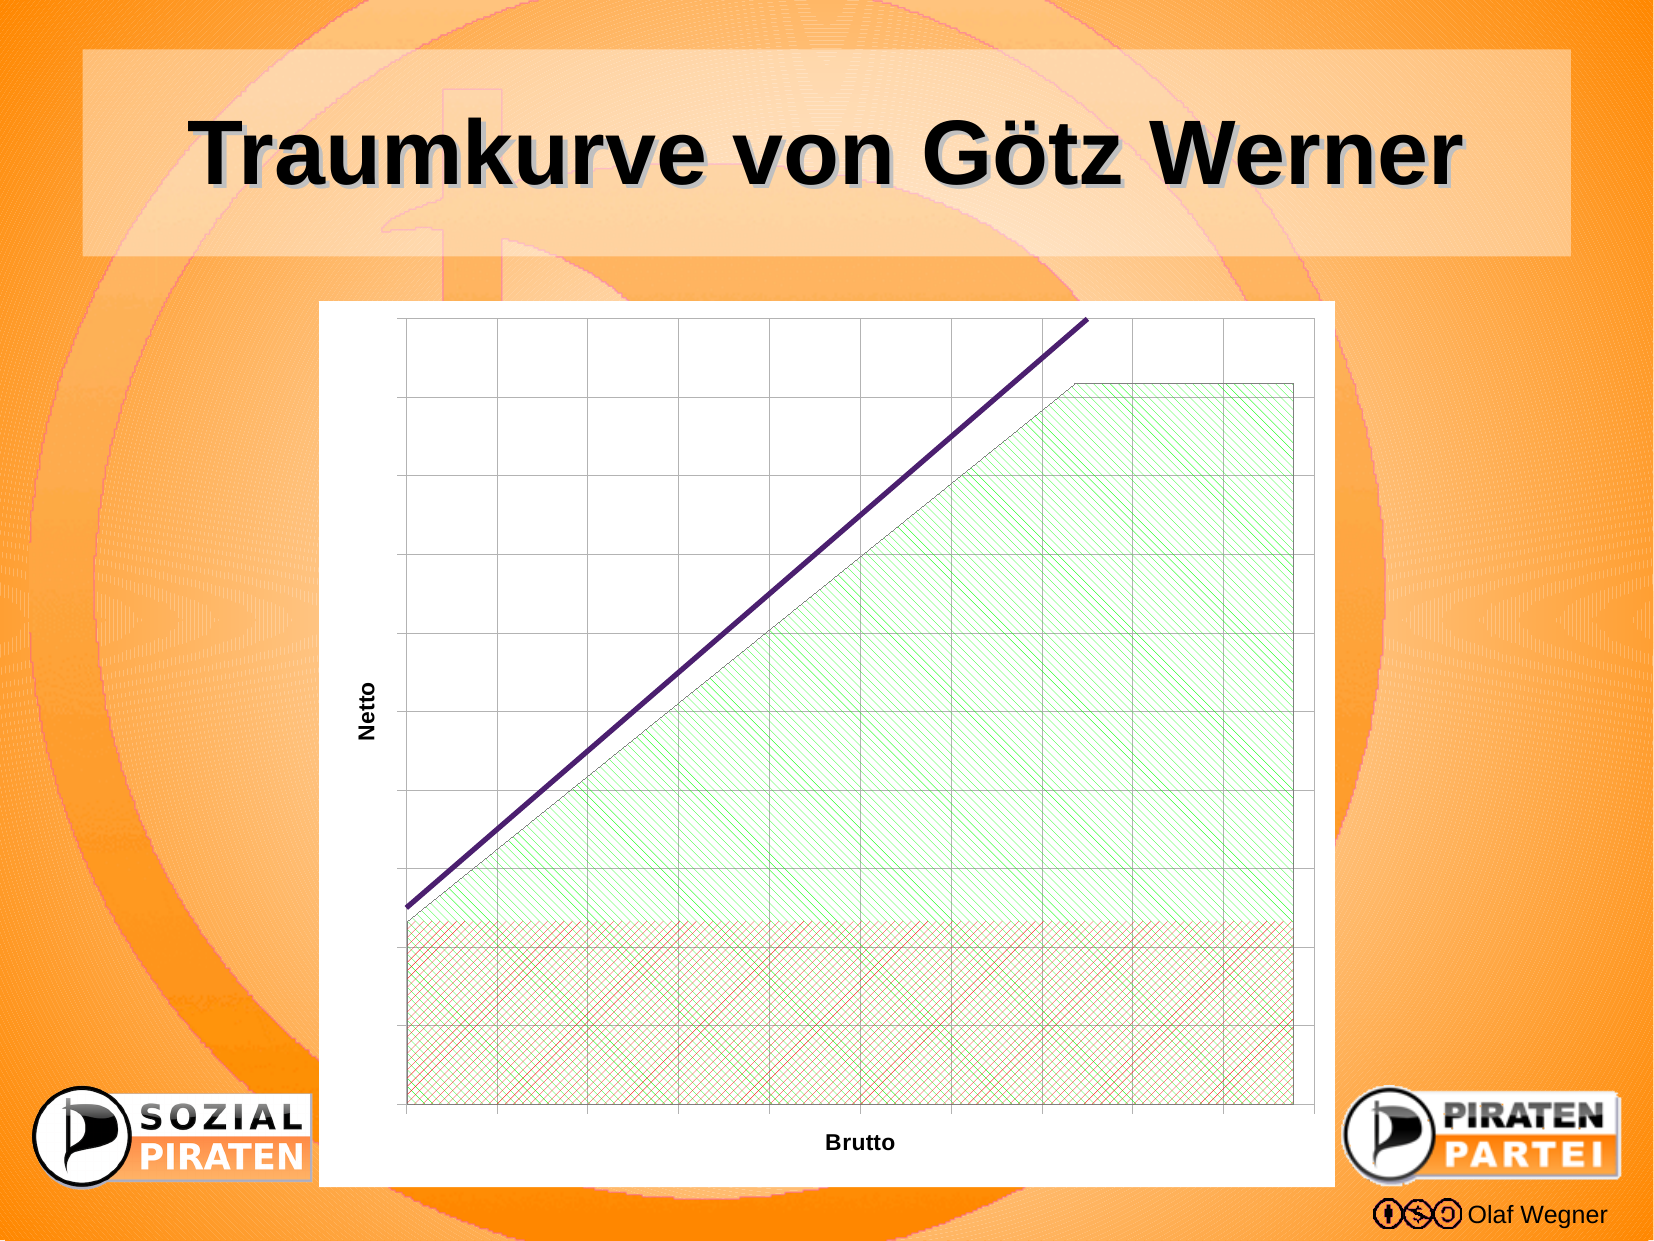

# Traumkurve von Götz Werner
### Chart
| Category | (N)EKS → GGE |
|---|---|
Olaf Wegner